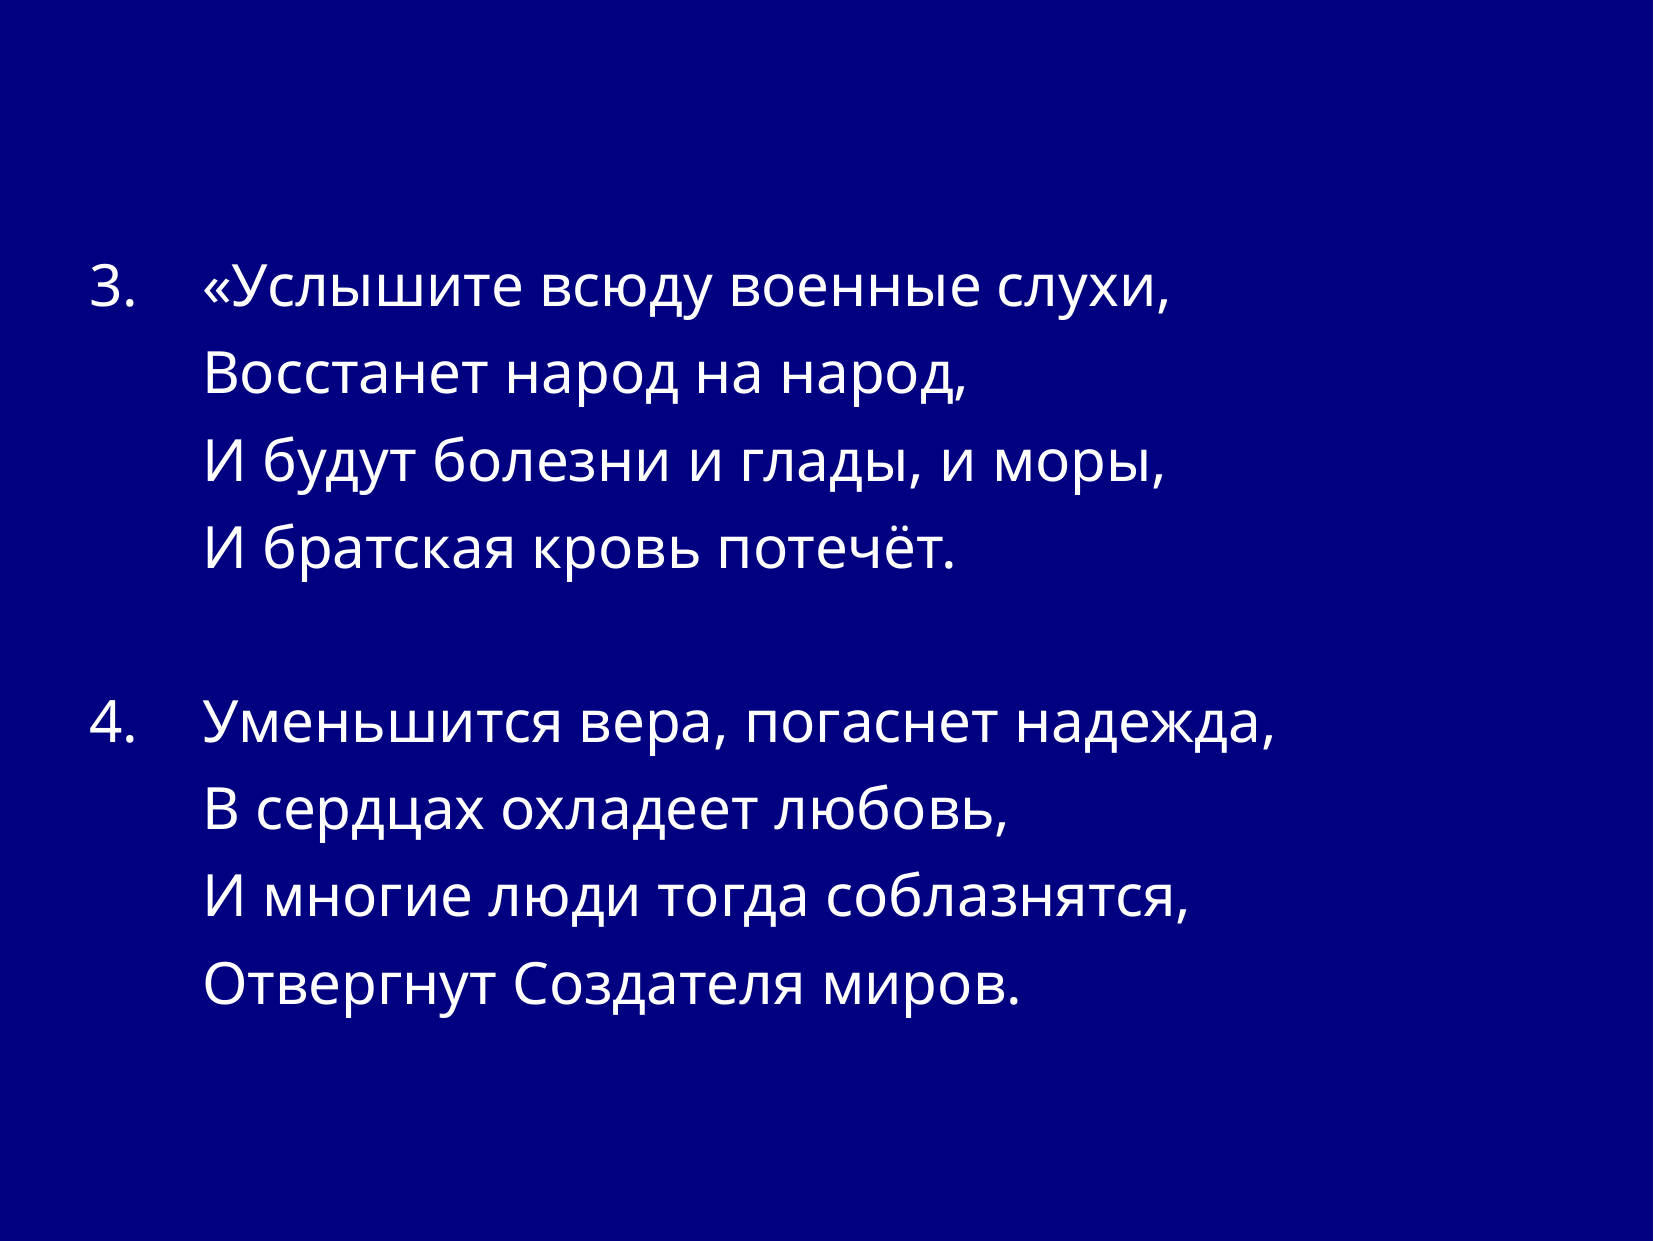

3.	«Услышите всюду военные слухи,
	Восстанет народ на народ,
	И будут болезни и глады, и моры,
	И братская кровь потечёт.
4.	Уменьшится вера, погаснет надежда,
	В сердцах охладеет любовь,
	И многие люди тогда соблазнятся,
	Отвергнут Создателя миров.